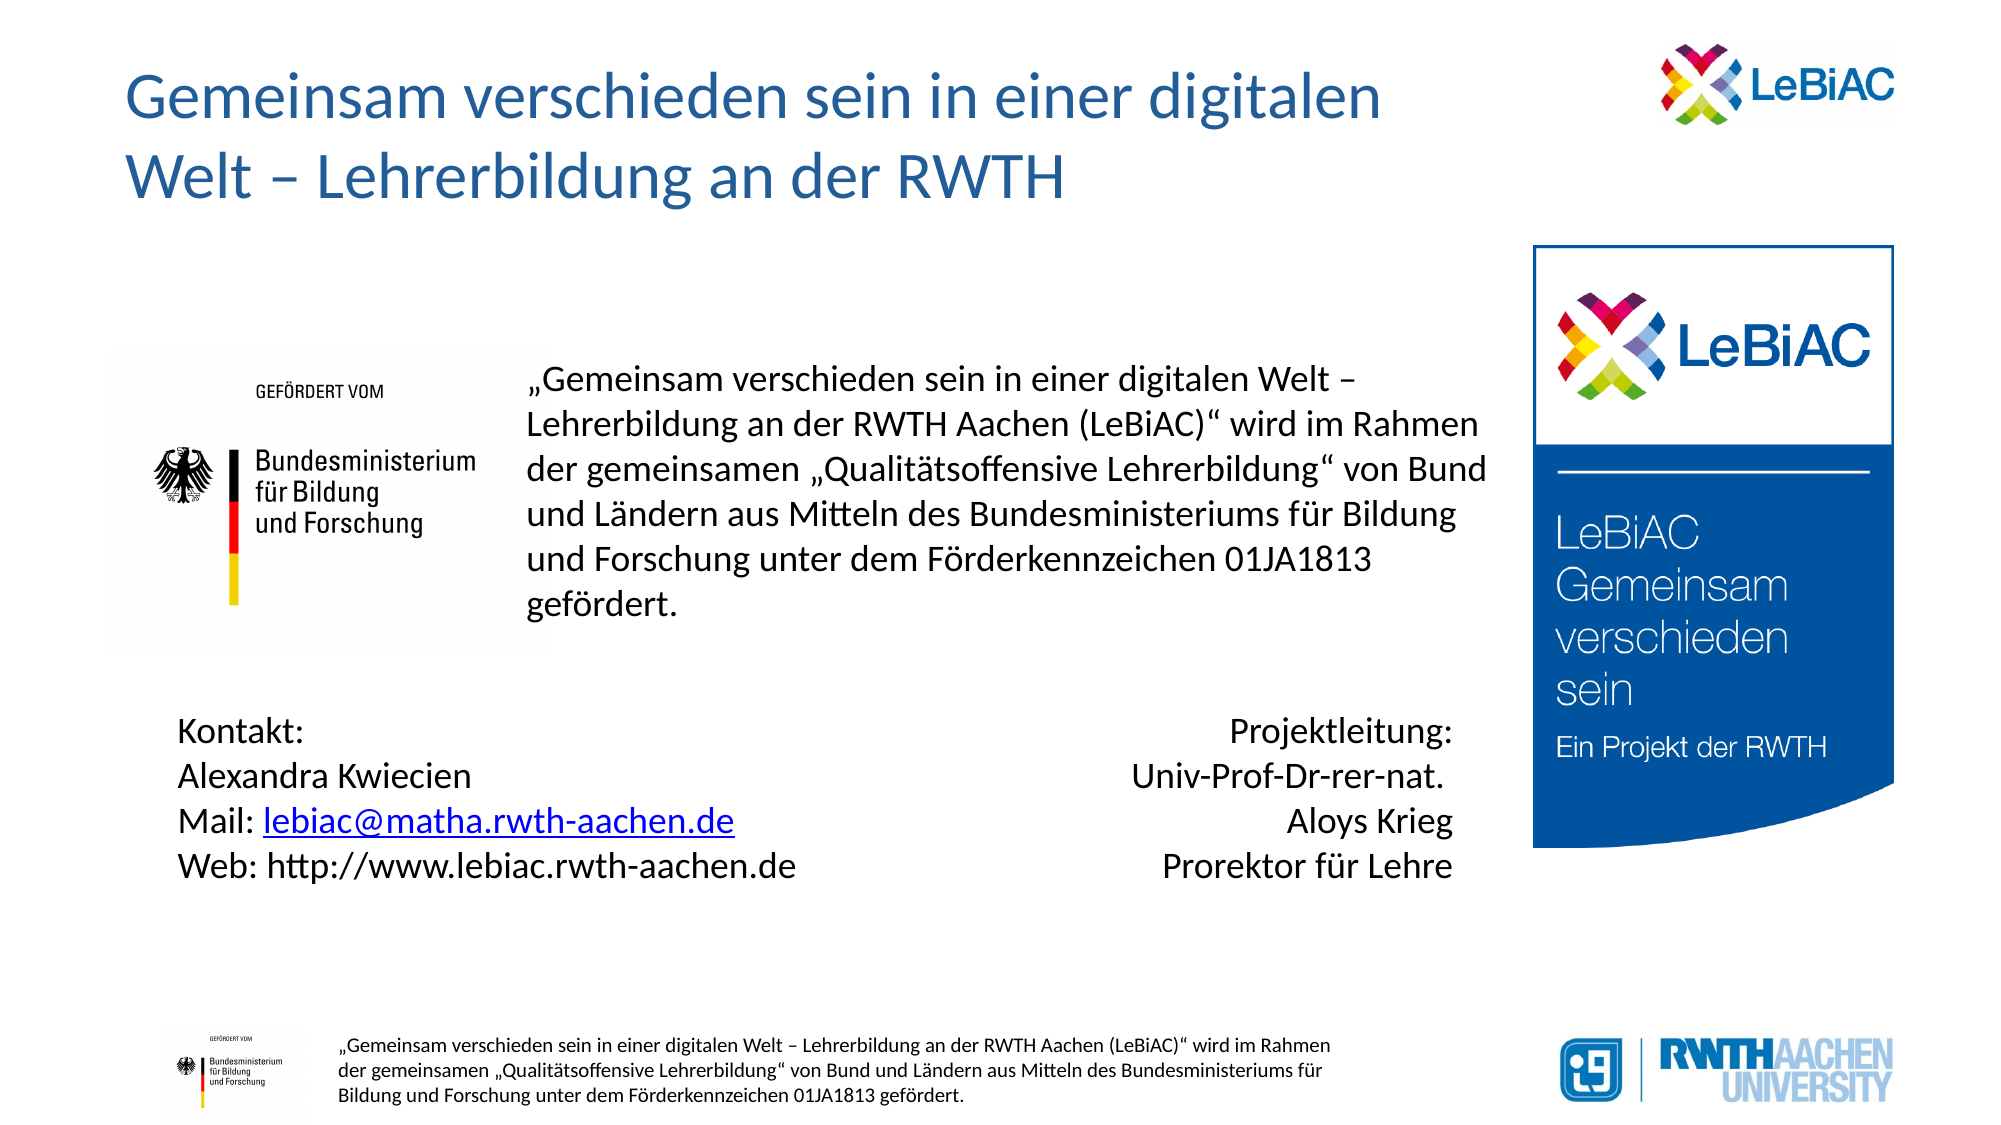

Gemeinsam verschieden sein in einer digitalen Welt – Lehrerbildung an der RWTH
„Gemeinsam verschieden sein in einer digitalen Welt – Lehrerbildung an der RWTH Aachen (LeBiAC)“ wird im Rahmen der gemeinsamen „Qualitätsoffensive Lehrerbildung“ von Bund und Ländern aus Mitteln des Bundesministeriums für Bildung und Forschung unter dem Förderkennzeichen 01JA1813 gefördert.
Kontakt:
Alexandra Kwiecien
Mail: lebiac@matha.rwth-aachen.de
Web: http://www.lebiac.rwth-aachen.de
Projektleitung:
Univ-Prof-Dr-rer-nat.
Aloys Krieg
Prorektor für Lehre
„Gemeinsam verschieden sein in einer digitalen Welt – Lehrerbildung an der RWTH Aachen (LeBiAC)“ wird im Rahmen der gemeinsamen „Qualitätsoffensive Lehrerbildung“ von Bund und Ländern aus Mitteln des Bundesministeriums für Bildung und Forschung unter dem Förderkennzeichen 01JA1813 gefördert.